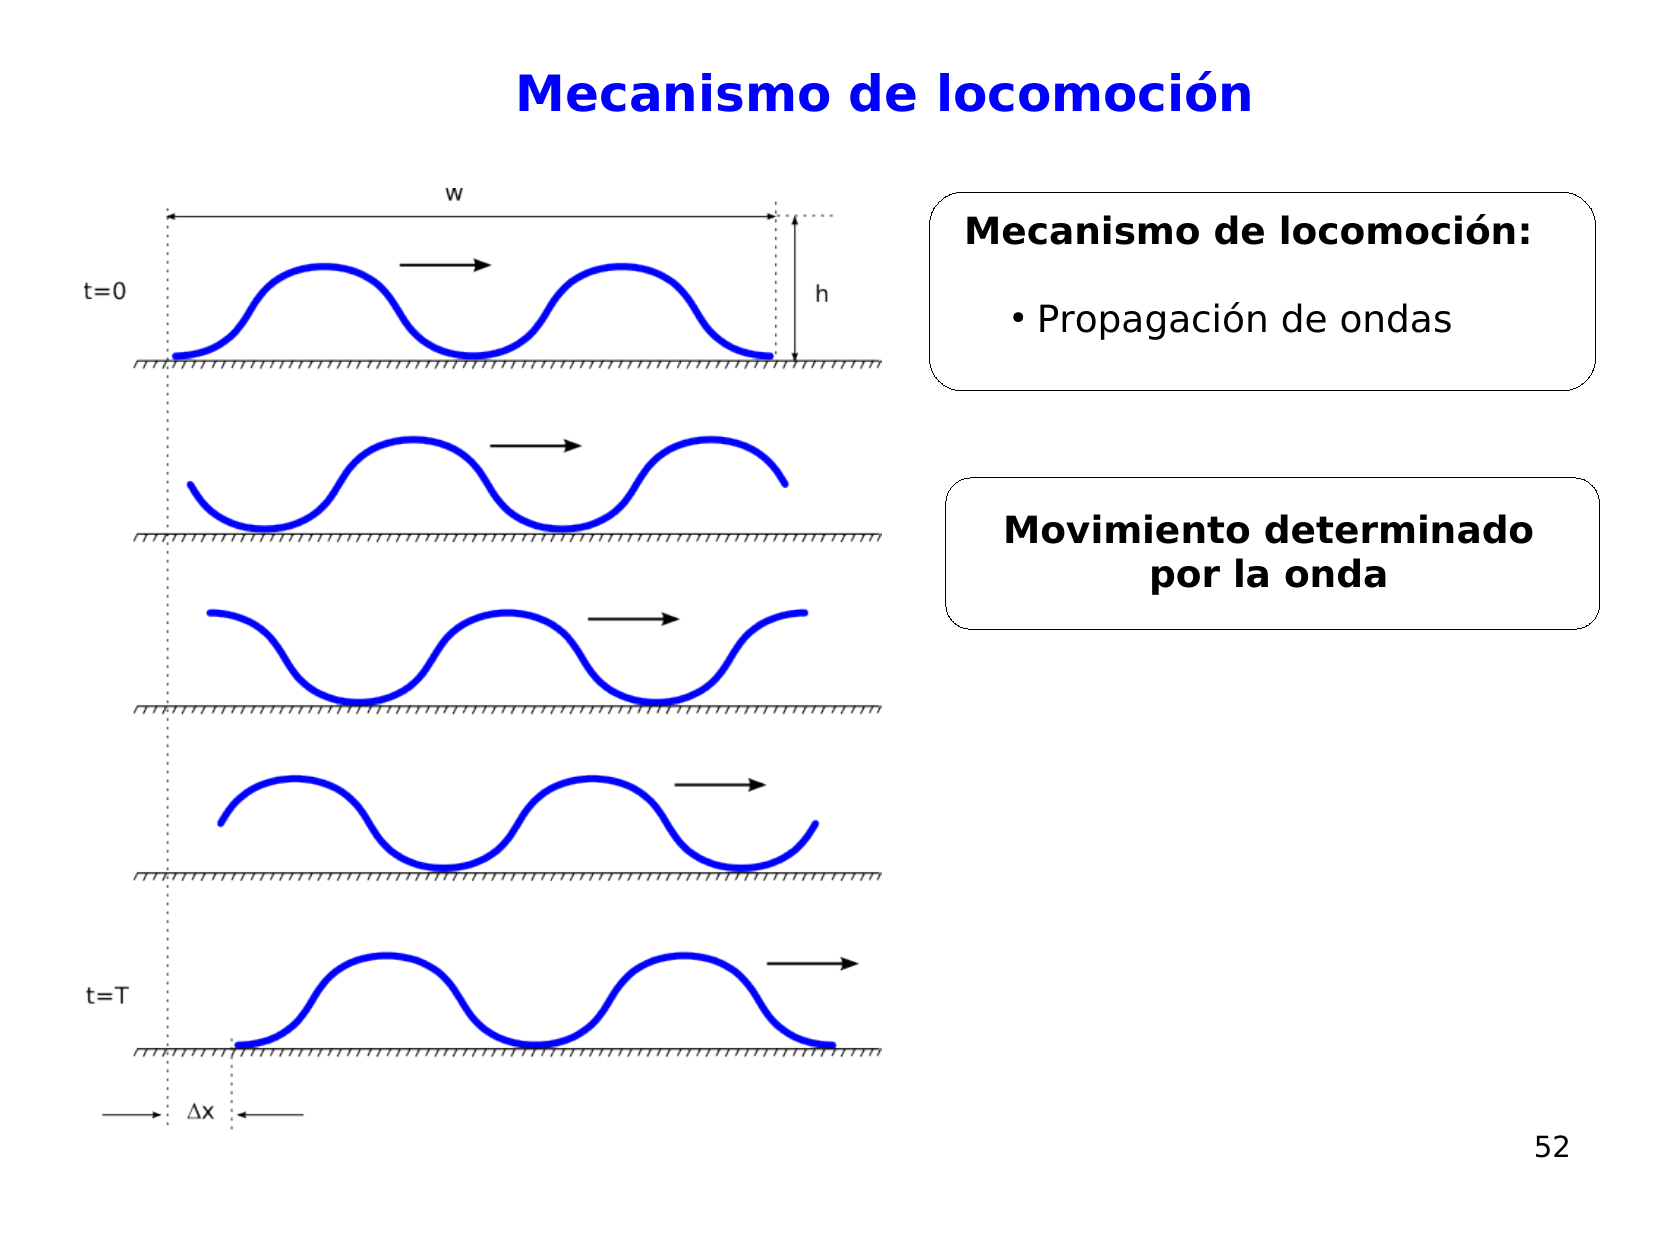

Mecanismo de locomoción
 Mecanismo de locomoción:
 Propagación de ondas
Movimiento determinado por la onda
52